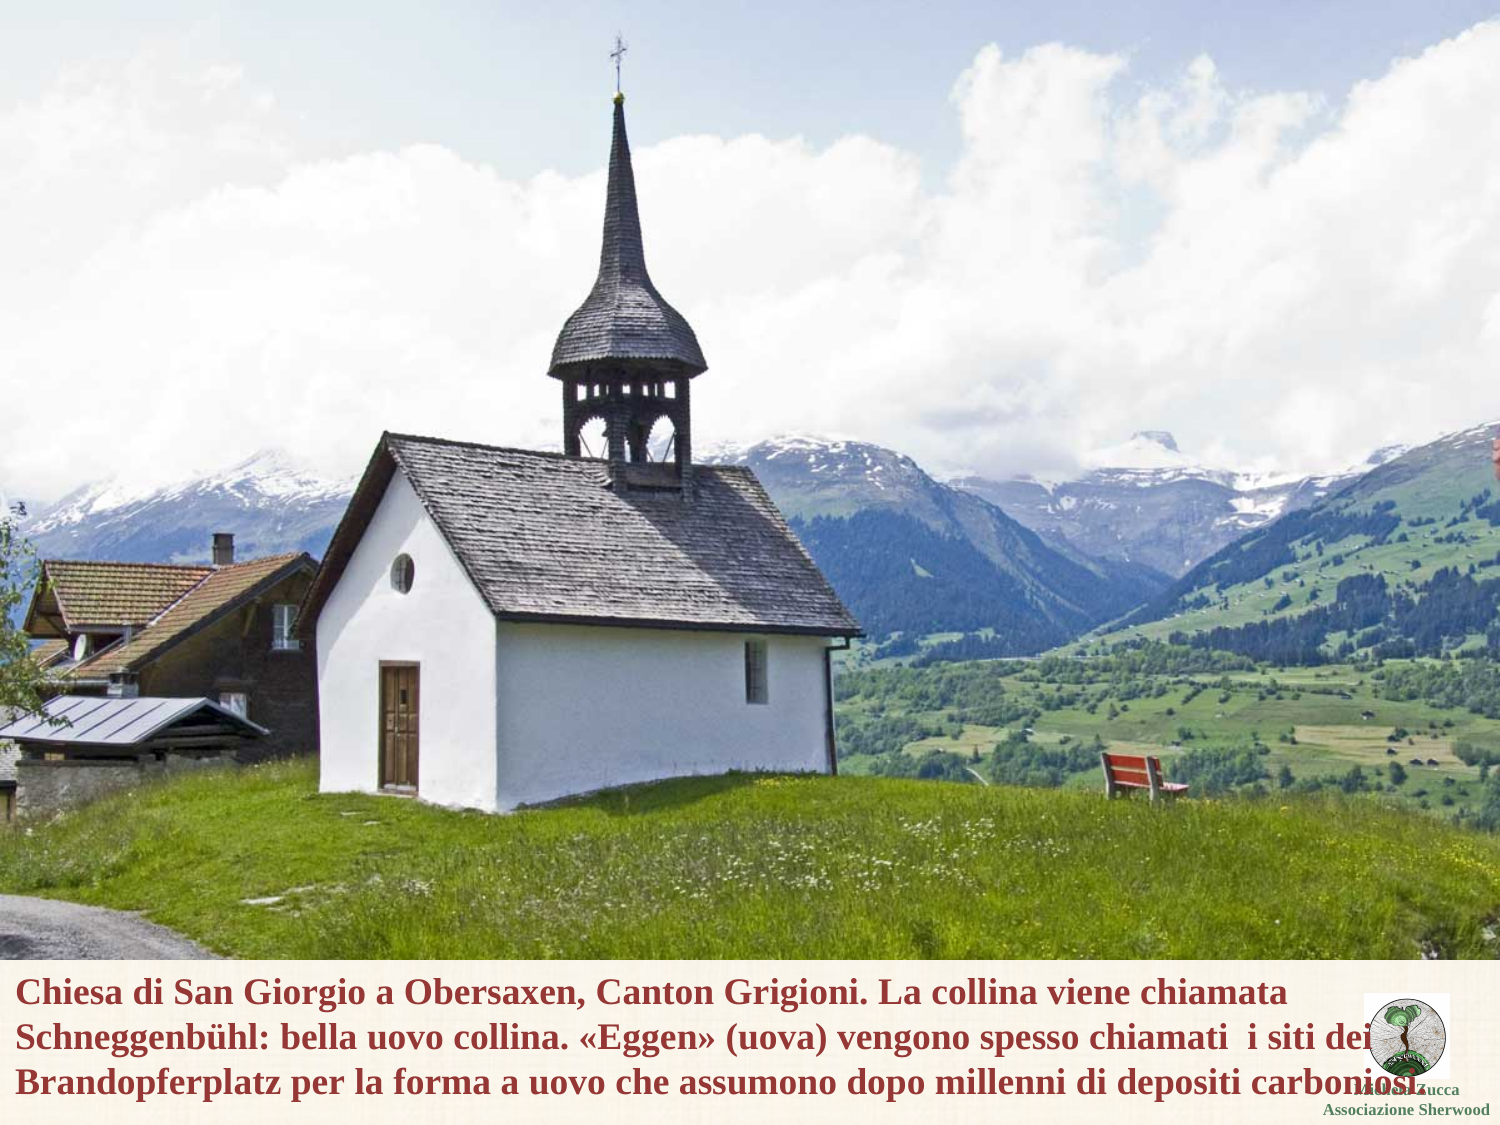

Chiesa di San Giorgio a Obersaxen, Canton Grigioni. La collina viene chiamata Schneggenbühl: bella uovo collina. «Eggen» (uova) vengono spesso chiamati i siti dei Brandopferplatz per la forma a uovo che assumono dopo millenni di depositi carboniosi.
Michela Zucca
Associazione Sherwood